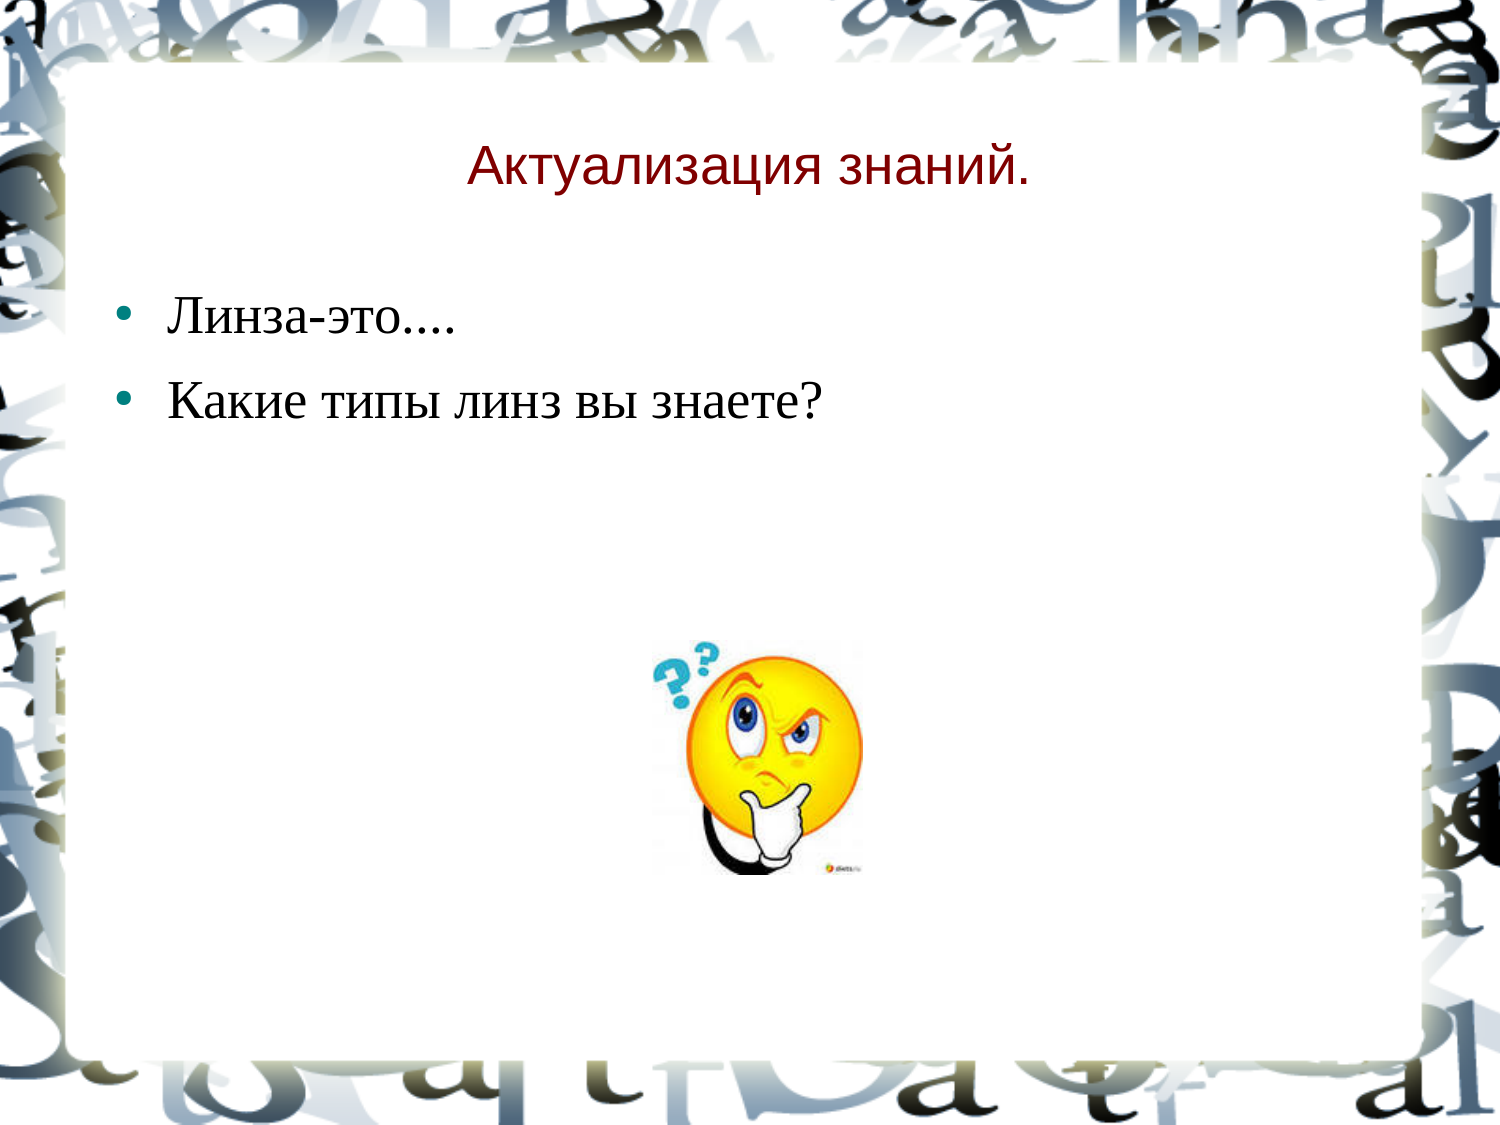

# Актуализация знаний.
Линза-это....
Какие типы линз вы знаете?